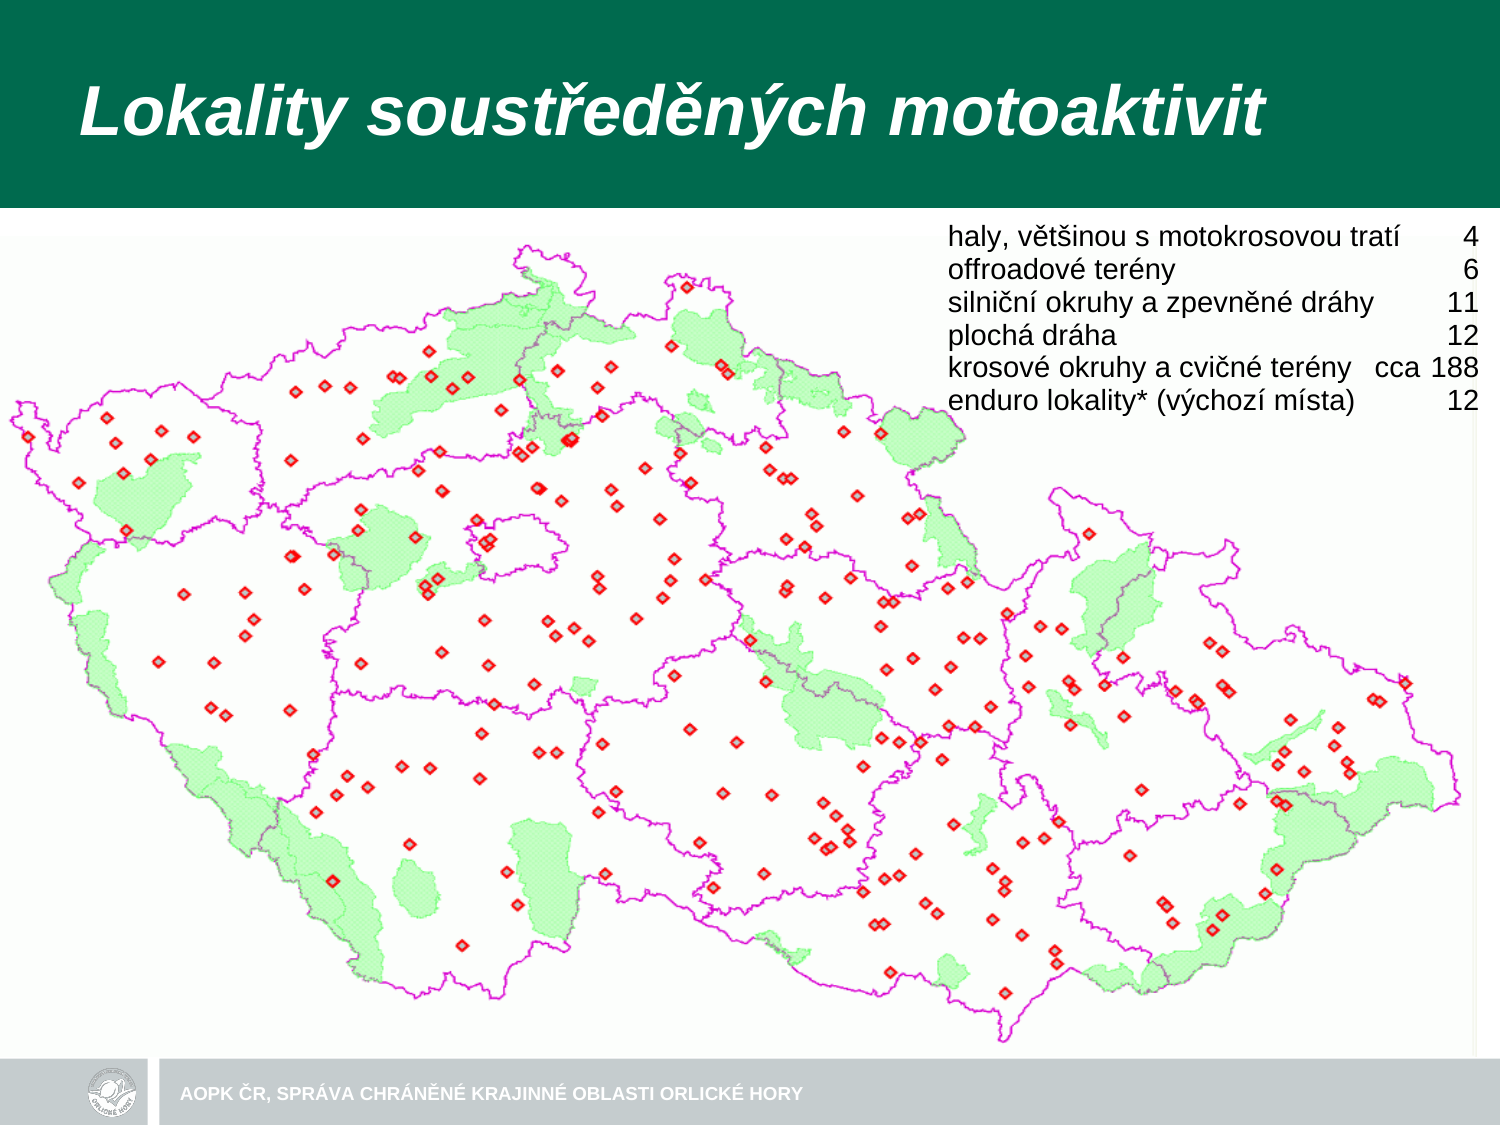

# Lokality soustředěných motoaktivit
haly, většinou s motokrosovou tratí		4
offroadové terény		6
silniční okruhy a zpevněné dráhy		11
plochá dráha		12
krosové okruhy a cvičné terény	cca	188
enduro lokality* (výchozí místa)		12